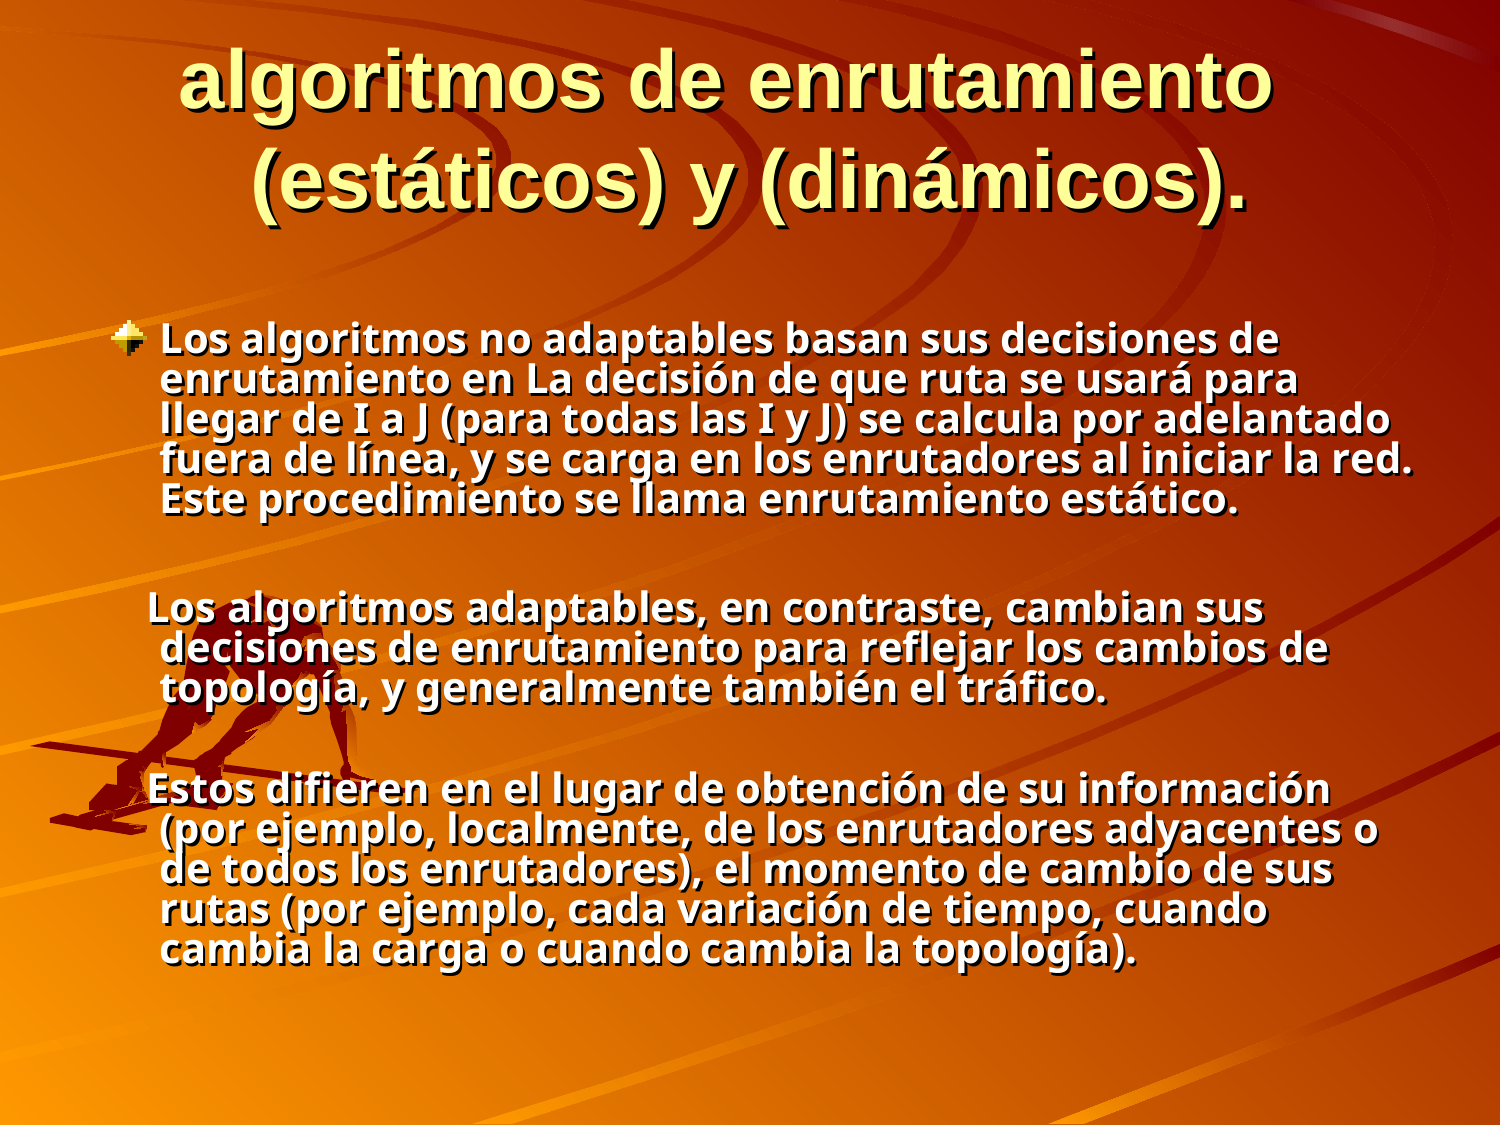

# algoritmos de enrutamiento (estáticos) y (dinámicos).
Los algoritmos no adaptables basan sus decisiones de enrutamiento en La decisión de que ruta se usará para llegar de I a J (para todas las I y J) se calcula por adelantado fuera de línea, y se carga en los enrutadores al iniciar la red. Este procedimiento se llama enrutamiento estático.
 Los algoritmos adaptables, en contraste, cambian sus decisiones de enrutamiento para reflejar los cambios de topología, y generalmente también el tráfico.
 Estos difieren en el lugar de obtención de su información (por ejemplo, localmente, de los enrutadores adyacentes o de todos los enrutadores), el momento de cambio de sus rutas (por ejemplo, cada variación de tiempo, cuando cambia la carga o cuando cambia la topología).